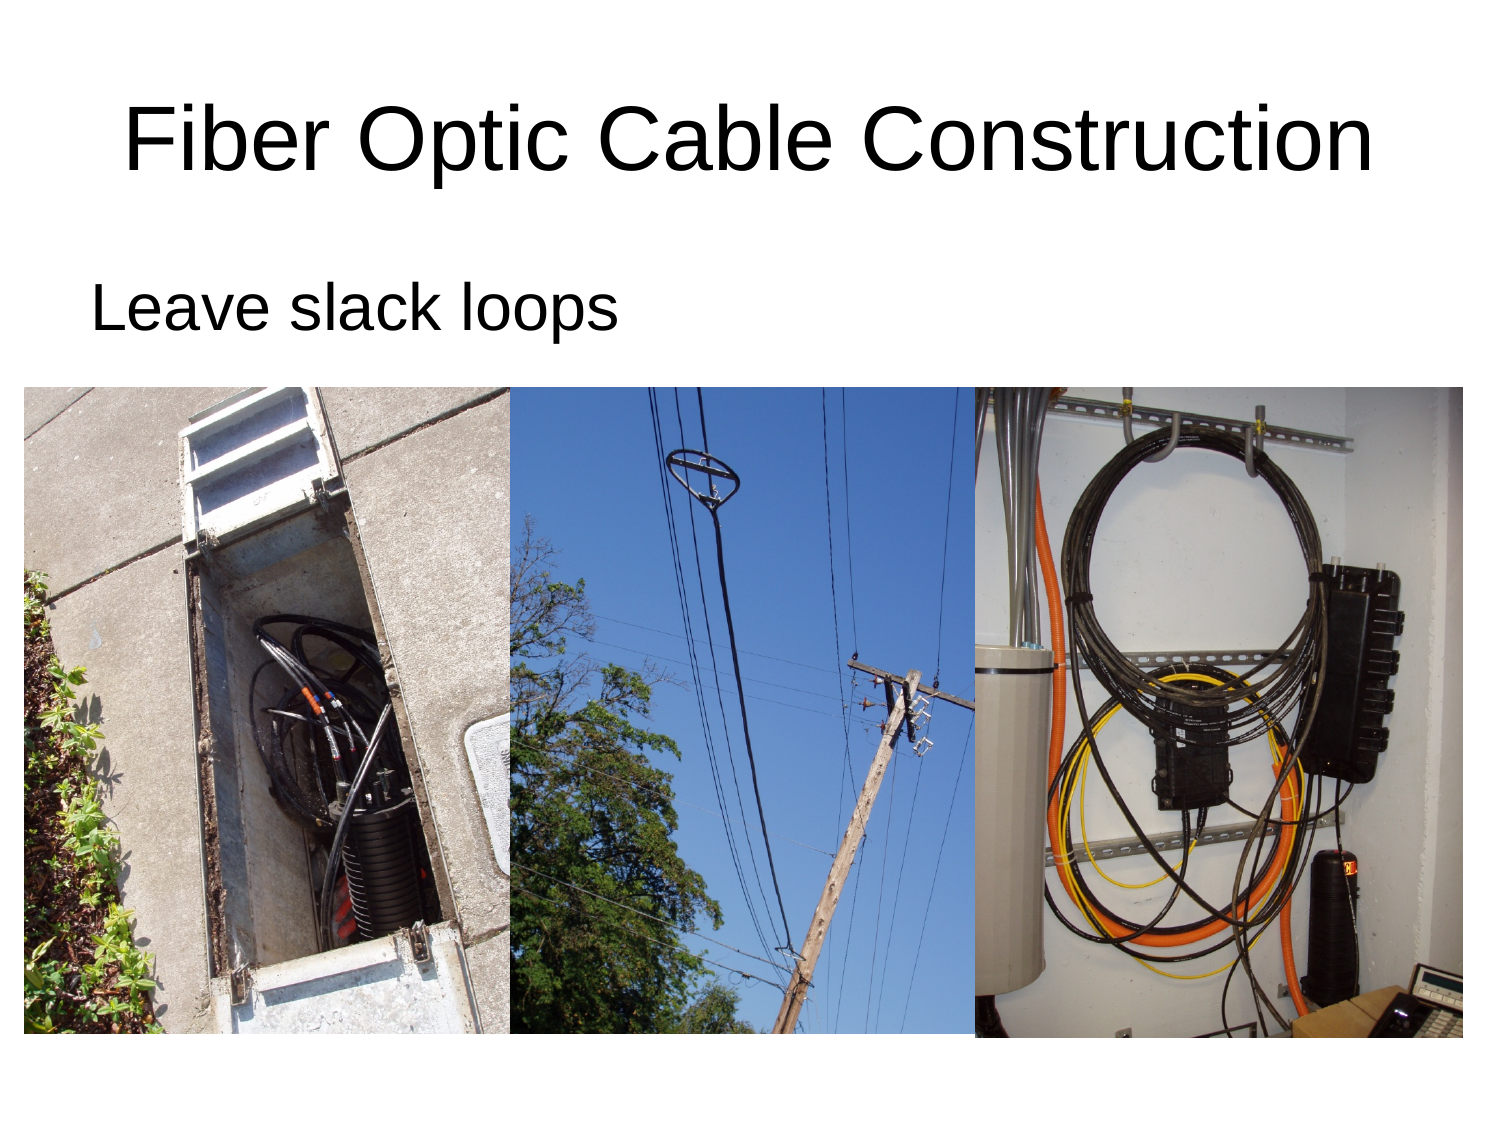

# Fiber Optic Cable Construction
Leave slack loops